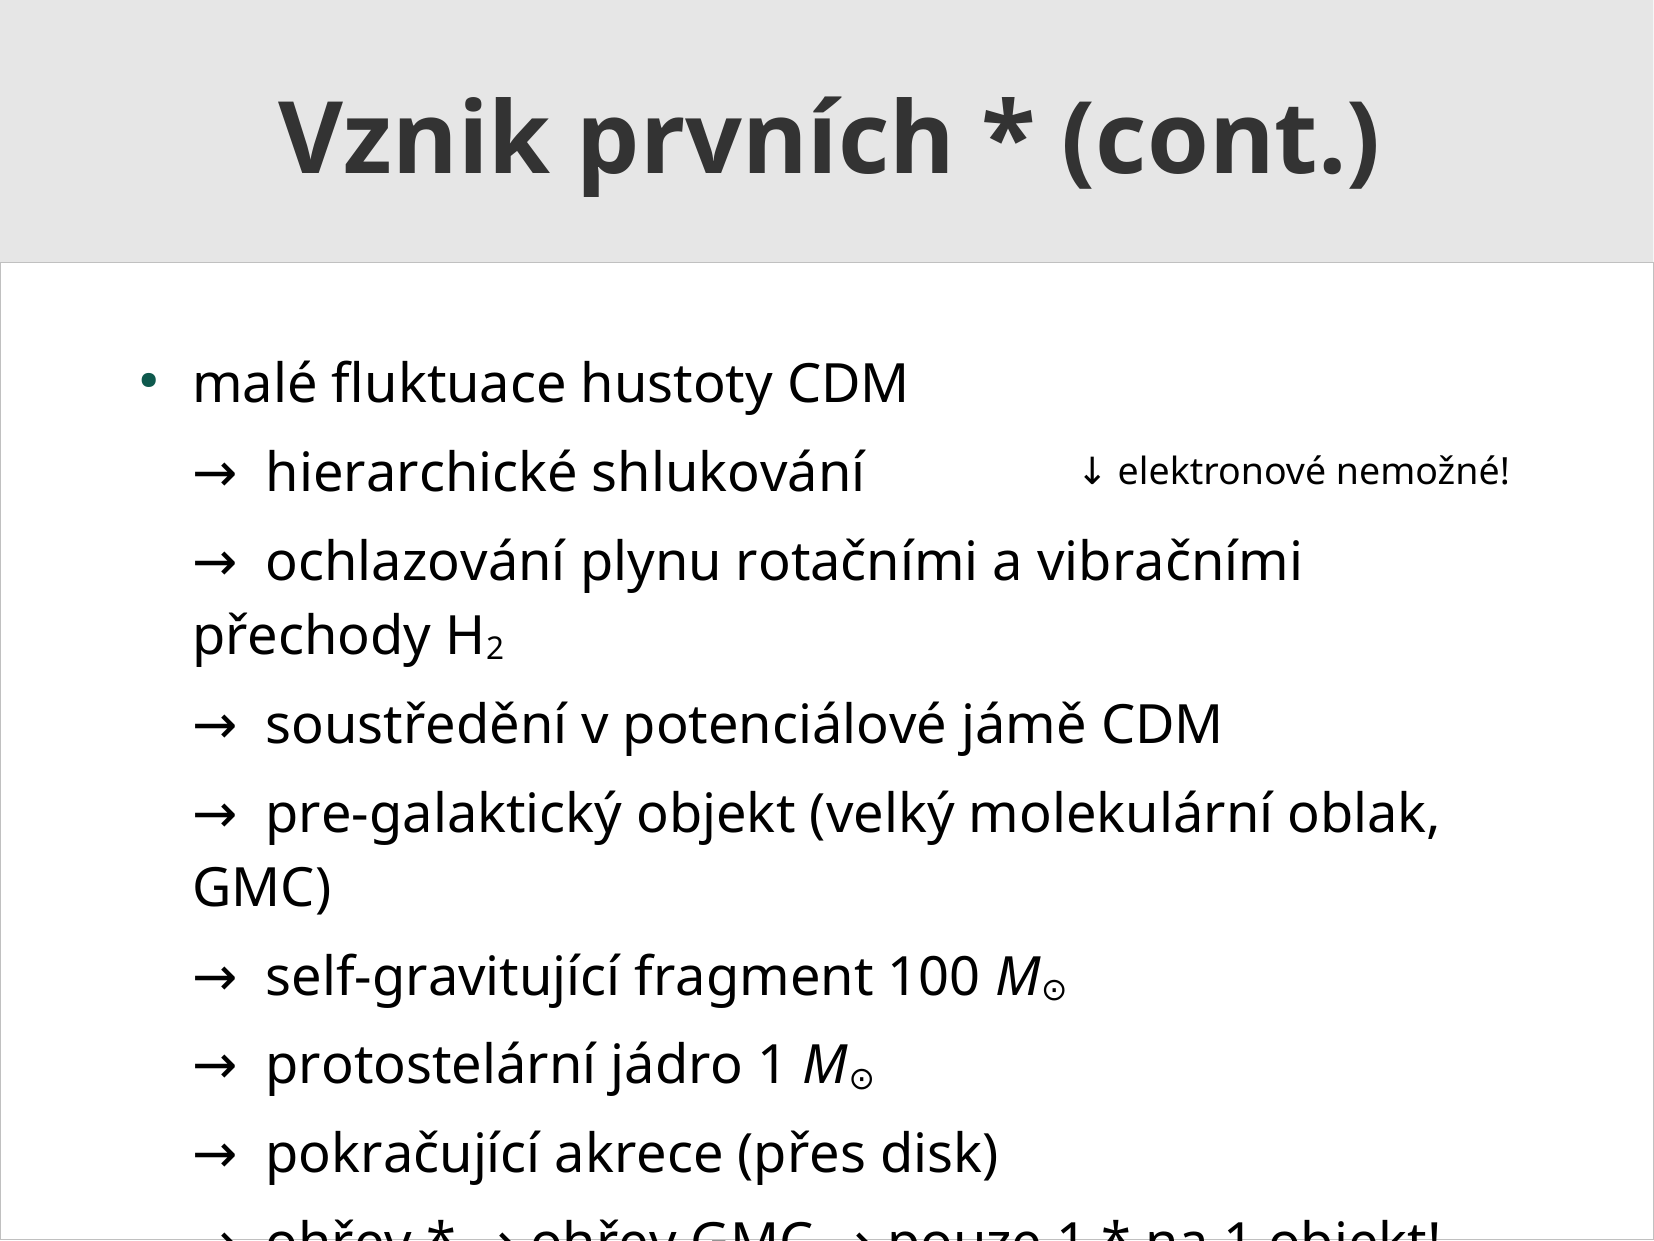

# Vznik prvních * (cont.)
malé fluktuace hustoty CDM
→ hierarchické shlukování
→ ochlazování plynu rotačními a vibračními přechody H2
→ soustředění v potenciálové jámě CDM
→ pre-galaktický objekt (velký molekulární oblak, GMC)
→ self-gravitující fragment 100 M⊙
→ protostelární jádro 1 M⊙
→ pokračující akrece (přes disk)
→ ohřev * → ohřev GMC → pouze 1 * na 1 objekt!
↓ elektronové nemožné!